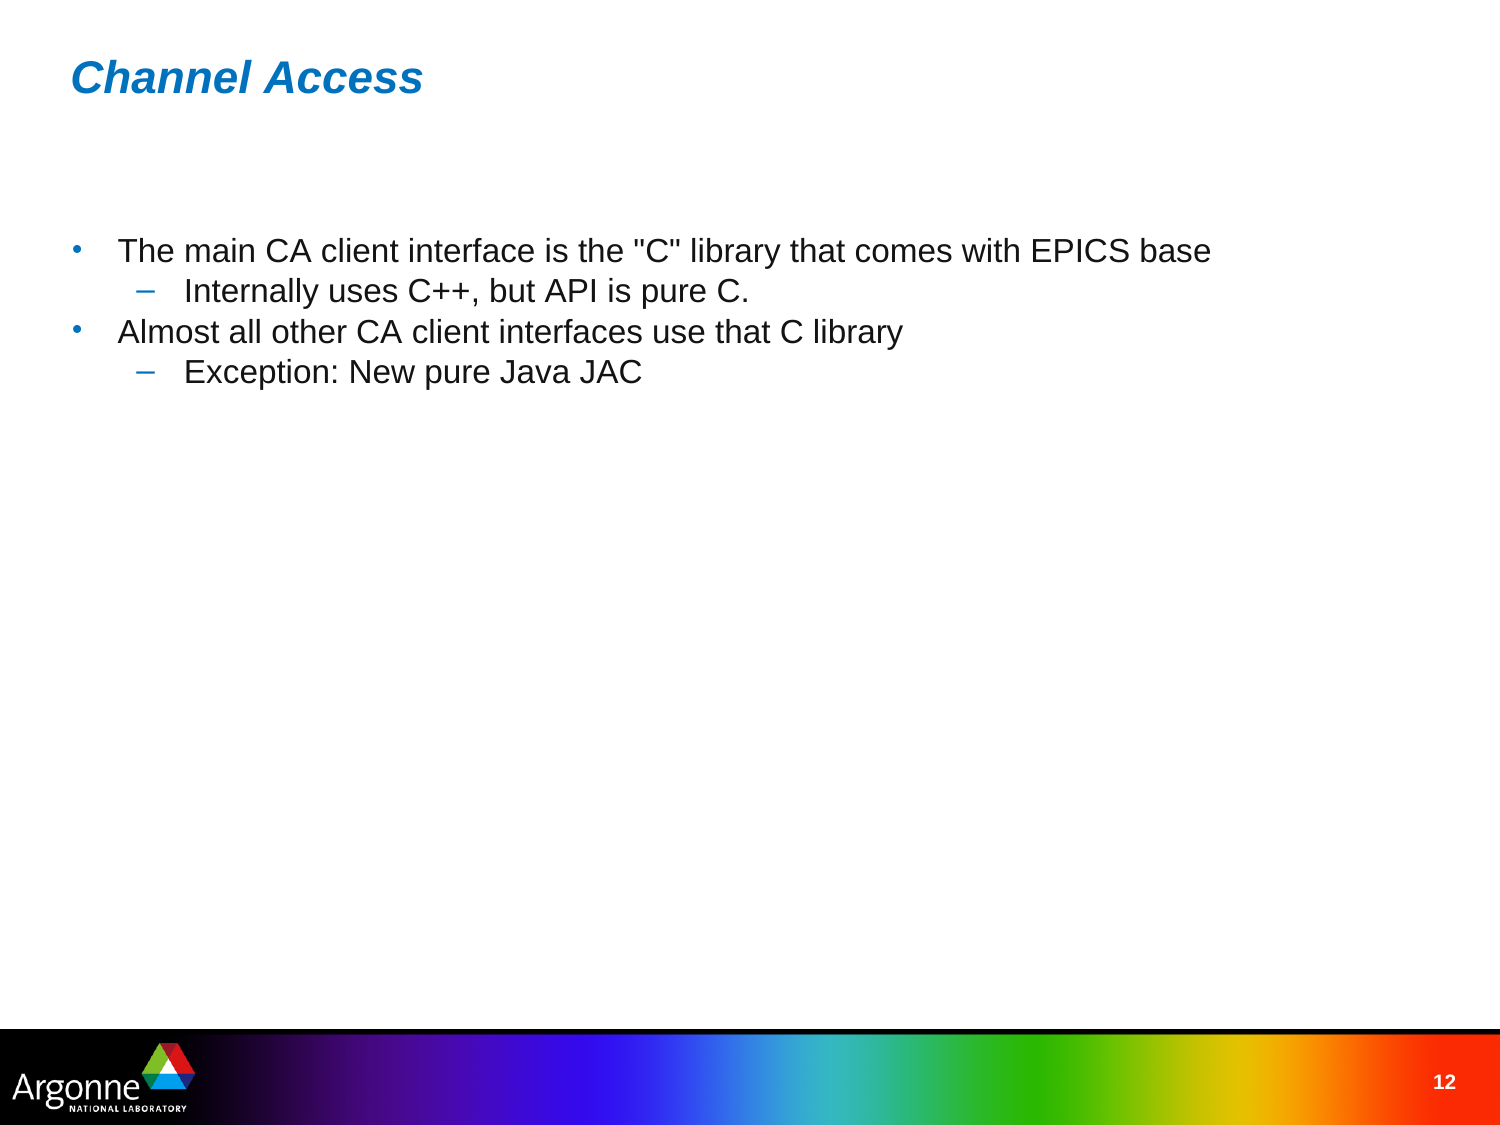

# Channel Access
The main CA client interface is the "C" library that comes with EPICS base
Internally uses C++, but API is pure C.
Almost all other CA client interfaces use that C library
Exception: New pure Java JAC
12